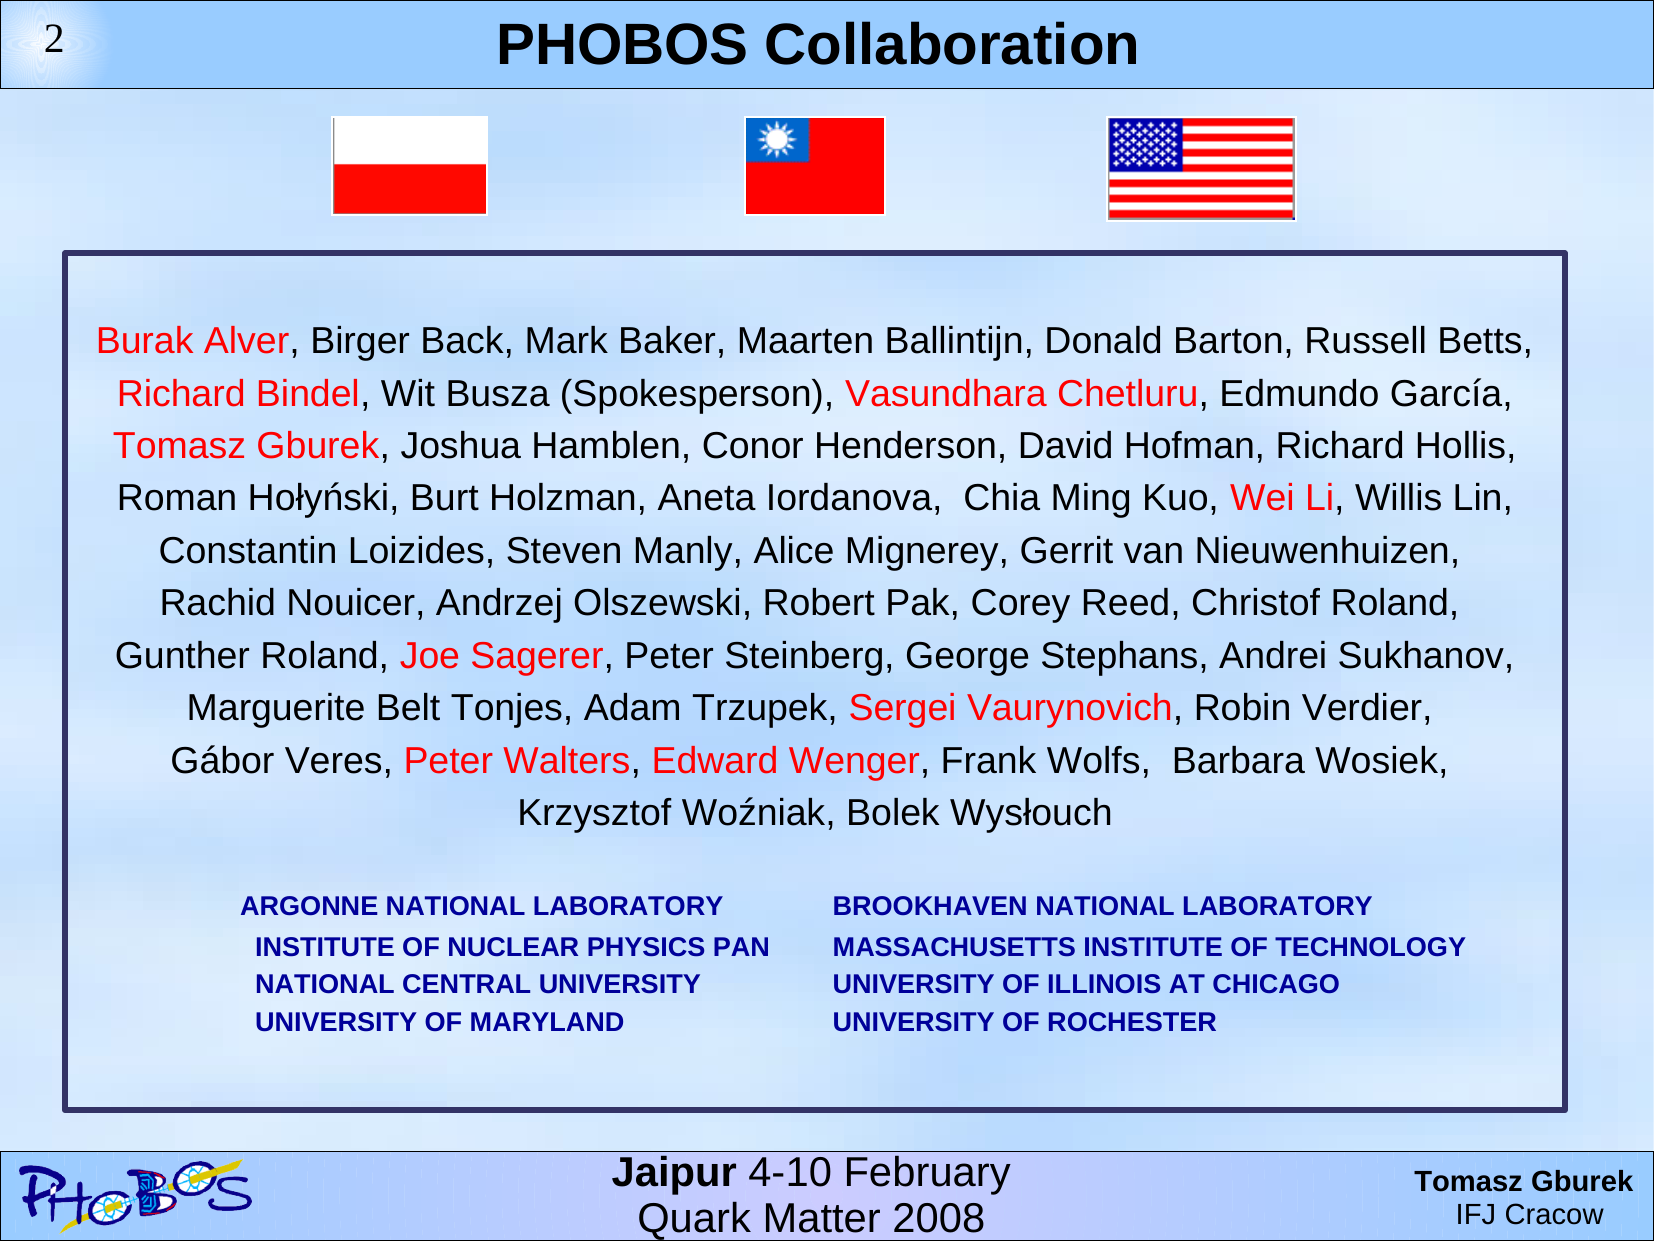

# PHOBOS Collaboration
2
Burak Alver, Birger Back, Mark Baker, Maarten Ballintijn, Donald Barton, Russell Betts,
Richard Bindel, Wit Busza (Spokesperson), Vasundhara Chetluru, Edmundo García, Tomasz Gburek, Joshua Hamblen, Conor Henderson, David Hofman, Richard Hollis, Roman Hołyński, Burt Holzman, Aneta Iordanova, Chia Ming Kuo, Wei Li, Willis Lin, Constantin Loizides, Steven Manly, Alice Mignerey, Gerrit van Nieuwenhuizen,
Rachid Nouicer, Andrzej Olszewski, Robert Pak, Corey Reed, Christof Roland,
Gunther Roland, Joe Sagerer, Peter Steinberg, George Stephans, Andrei Sukhanov, Marguerite Belt Tonjes, Adam Trzupek, Sergei Vaurynovich, Robin Verdier,
Gábor Veres, Peter Walters, Edward Wenger, Frank Wolfs, Barbara Wosiek,
Krzysztof Woźniak, Bolek Wysłouch
 ARGONNE NATIONAL LABORATORY	BROOKHAVEN NATIONAL LABORATORY
 INSTITUTE OF NUCLEAR PHYSICS PAN	MASSACHUSETTS INSTITUTE OF TECHNOLOGY
 NATIONAL CENTRAL UNIVERSITY	UNIVERSITY OF ILLINOIS AT CHICAGO
 UNIVERSITY OF MARYLAND		UNIVERSITY OF ROCHESTER